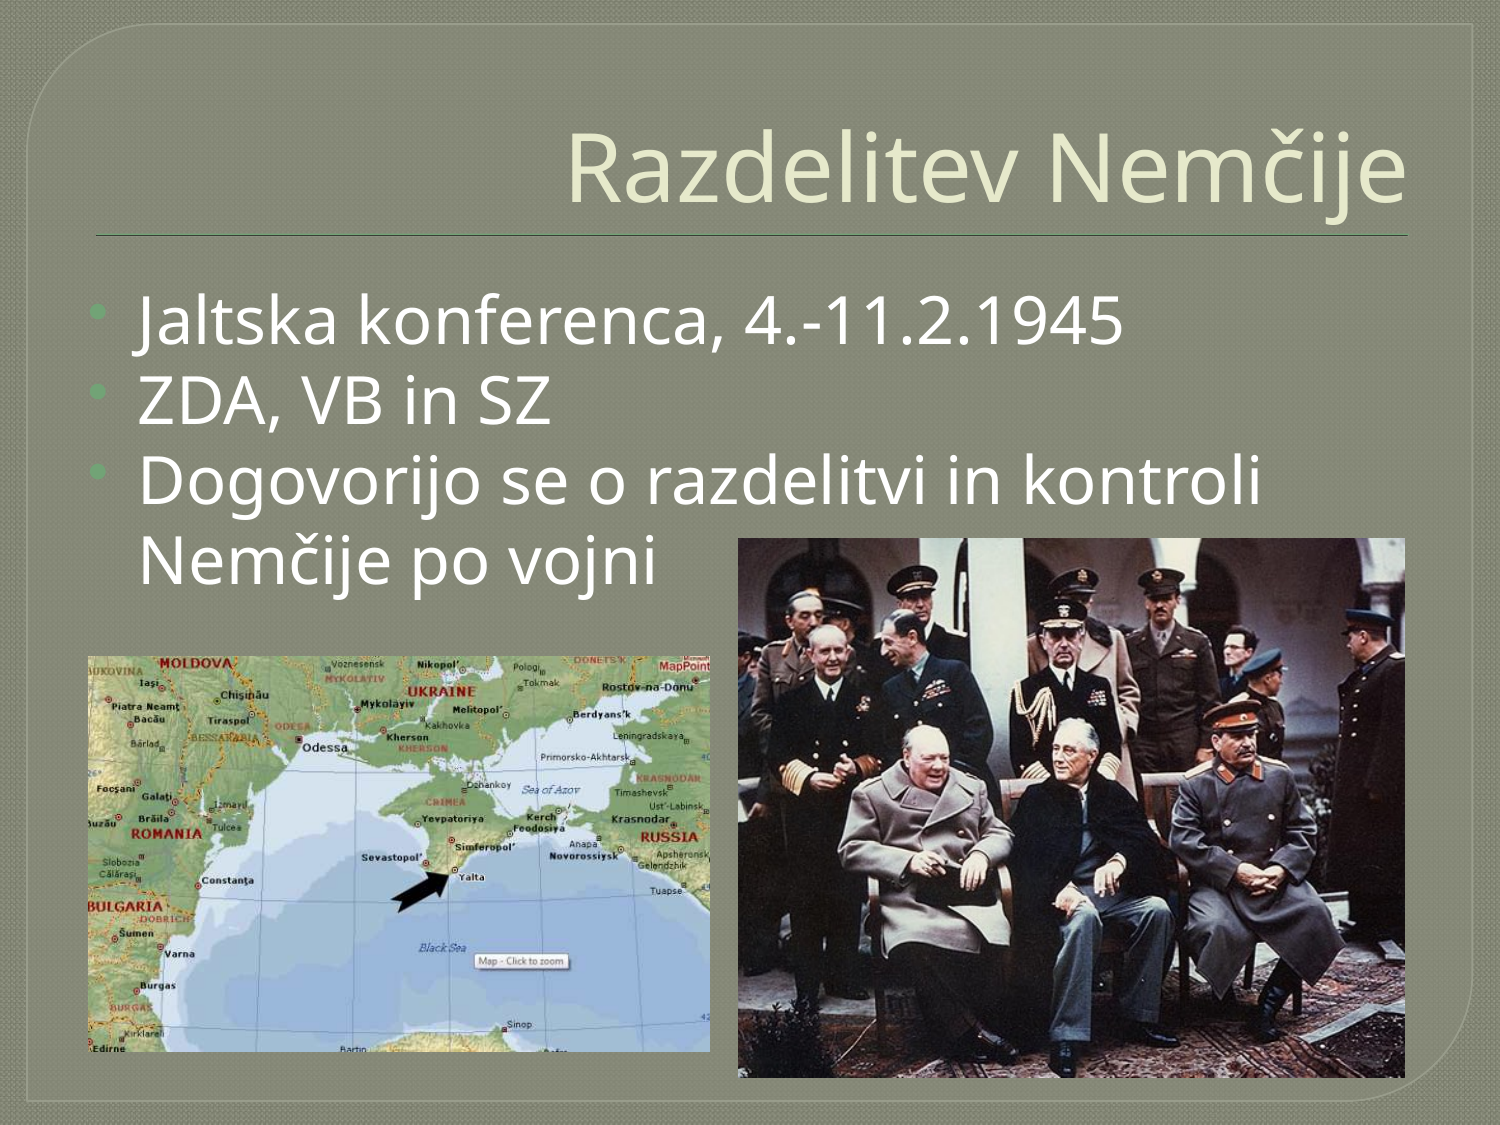

# Razdelitev Nemčije
Jaltska konferenca, 4.-11.2.1945
ZDA, VB in SZ
Dogovorijo se o razdelitvi in kontroli Nemčije po vojni